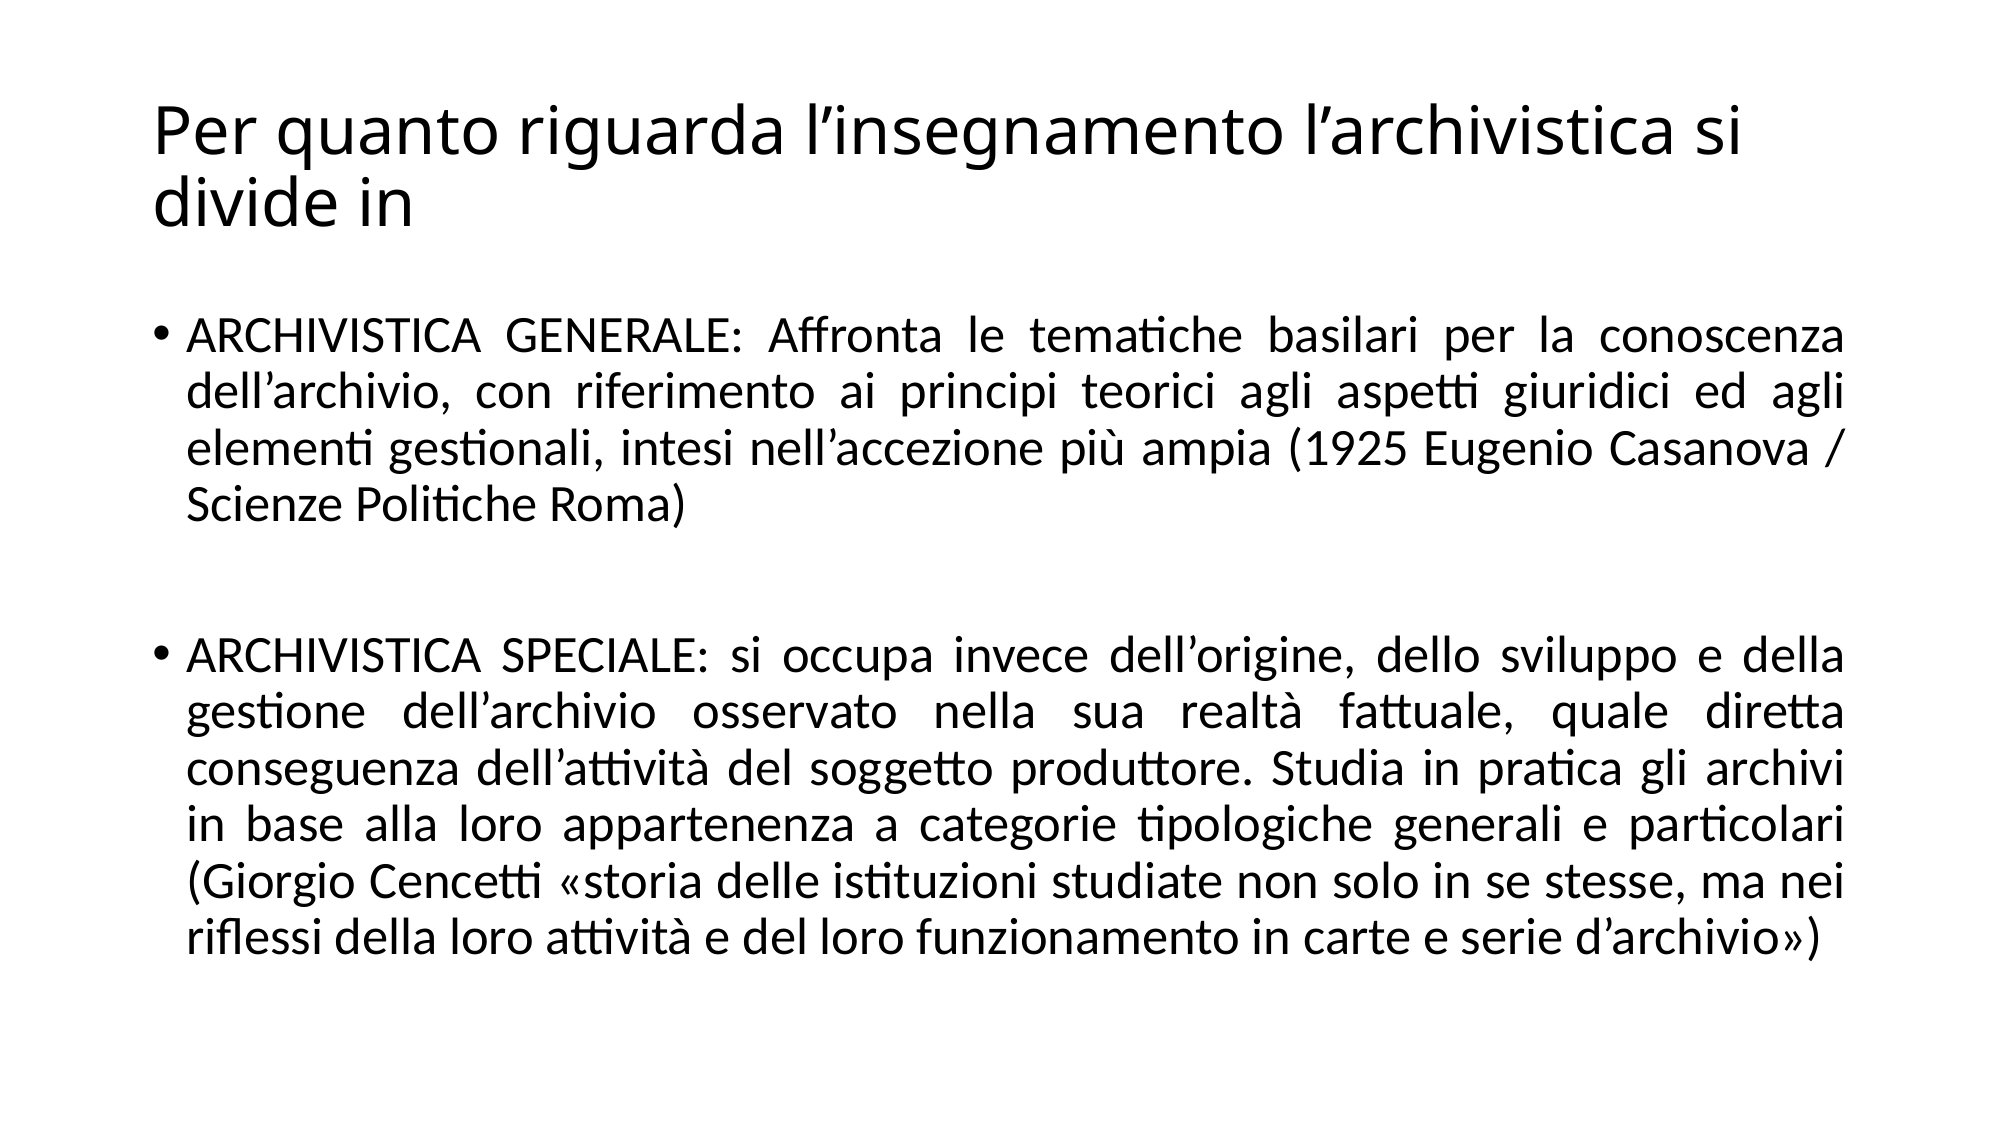

# Per quanto riguarda l’insegnamento l’archivistica si divide in
ARCHIVISTICA GENERALE: Affronta le tematiche basilari per la conoscenza dell’archivio, con riferimento ai principi teorici agli aspetti giuridici ed agli elementi gestionali, intesi nell’accezione più ampia (1925 Eugenio Casanova / Scienze Politiche Roma)
ARCHIVISTICA SPECIALE: si occupa invece dell’origine, dello sviluppo e della gestione dell’archivio osservato nella sua realtà fattuale, quale diretta conseguenza dell’attività del soggetto produttore. Studia in pratica gli archivi in base alla loro appartenenza a categorie tipologiche generali e particolari (Giorgio Cencetti «storia delle istituzioni studiate non solo in se stesse, ma nei riflessi della loro attività e del loro funzionamento in carte e serie d’archivio»)